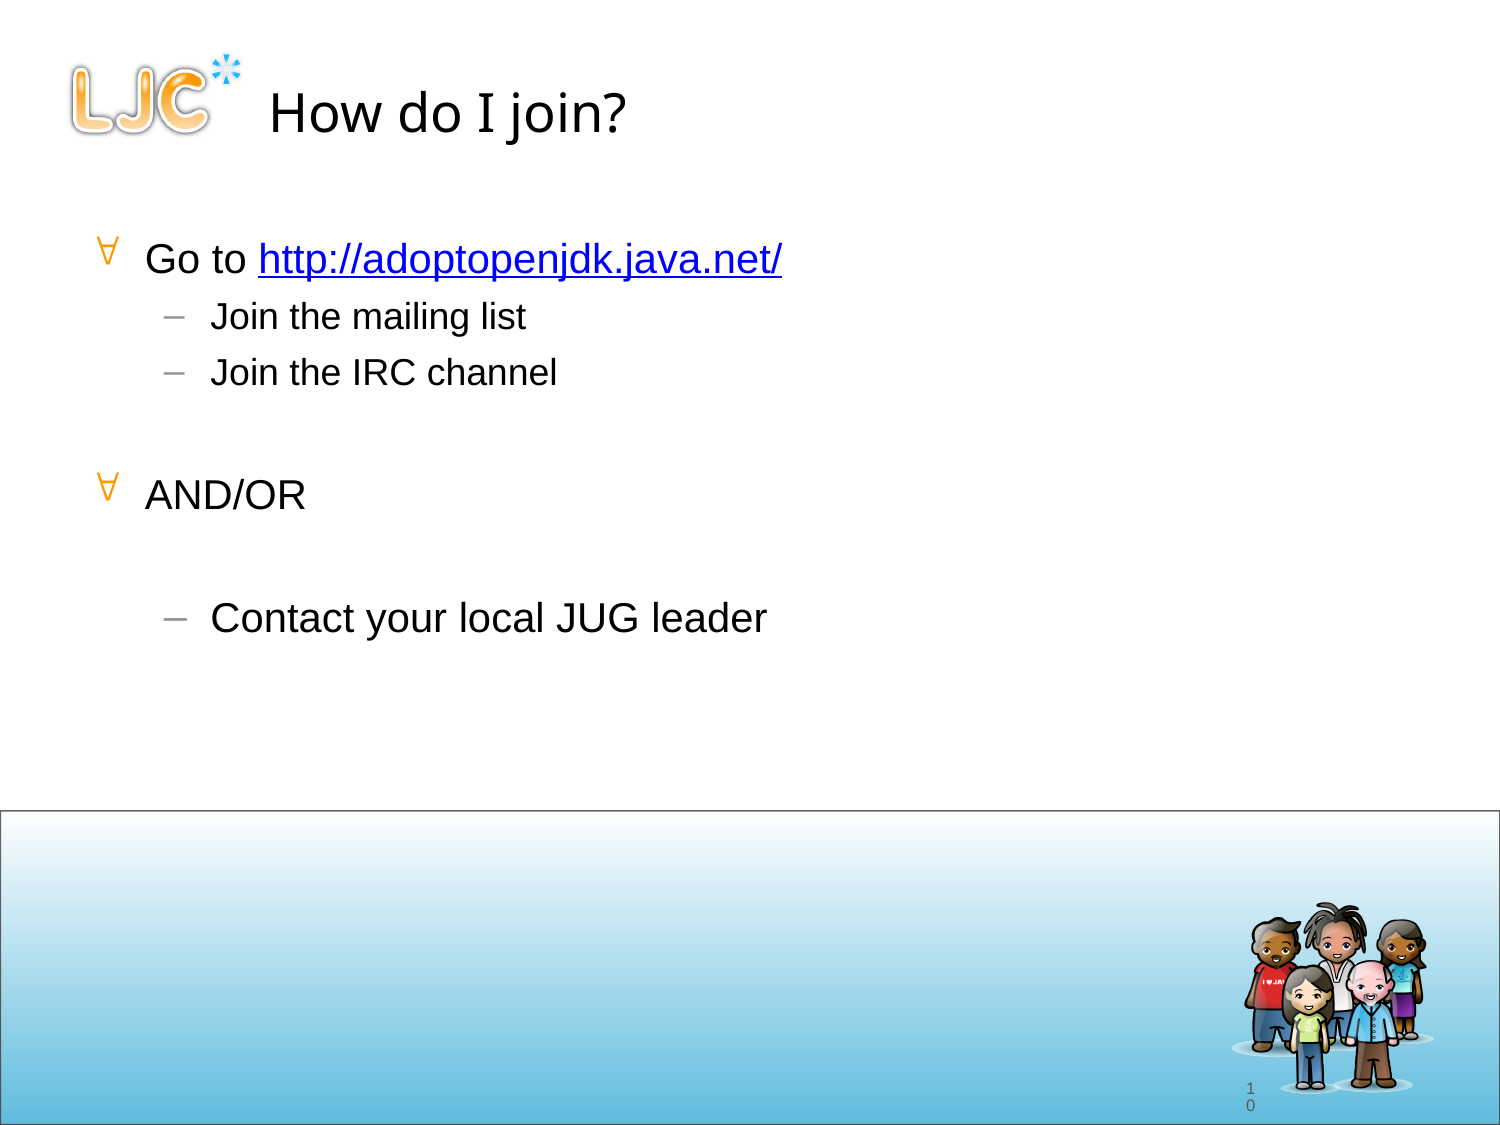

# How do I join?
Go to http://adoptopenjdk.java.net/
Join the mailing list
Join the IRC channel
AND/OR
Contact your local JUG leader
10